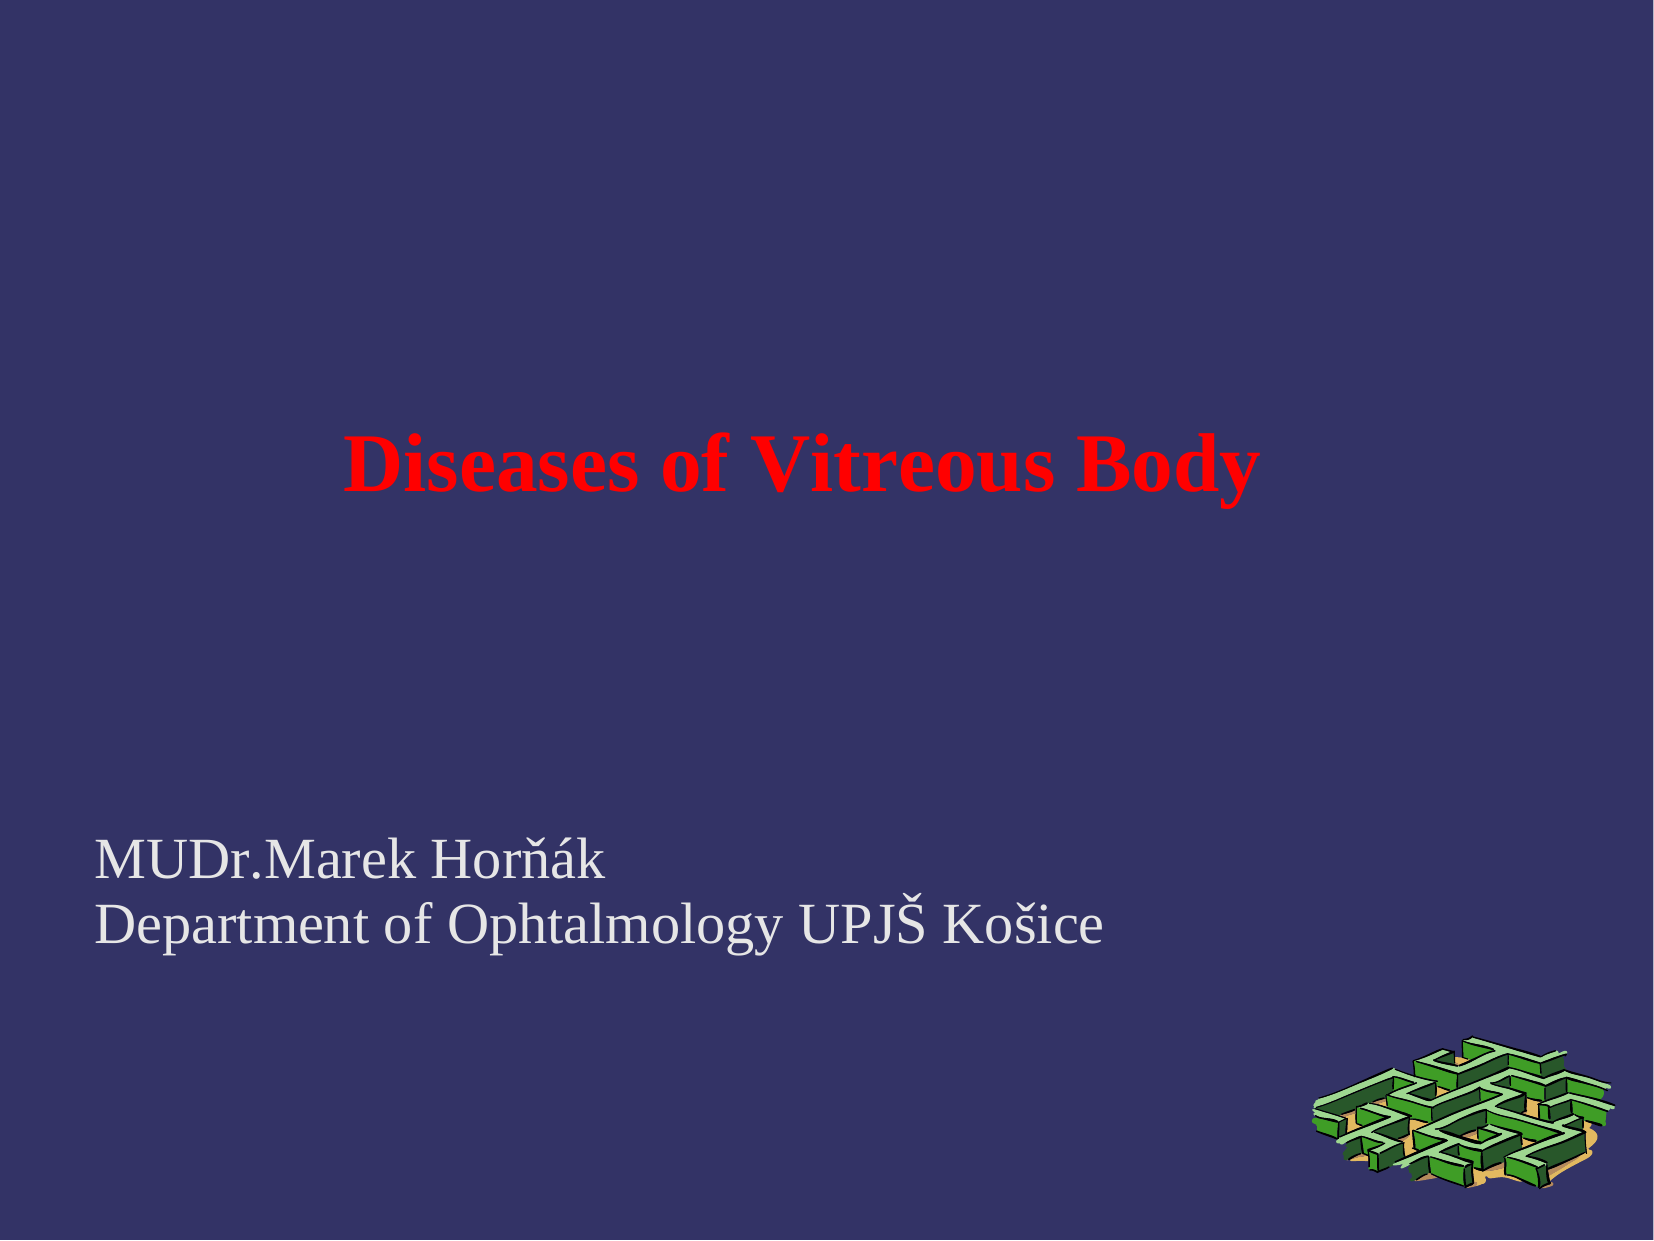

# Diseases of Vitreous Body
MUDr.Marek Horňák
Department of Ophtalmology UPJŠ Košice